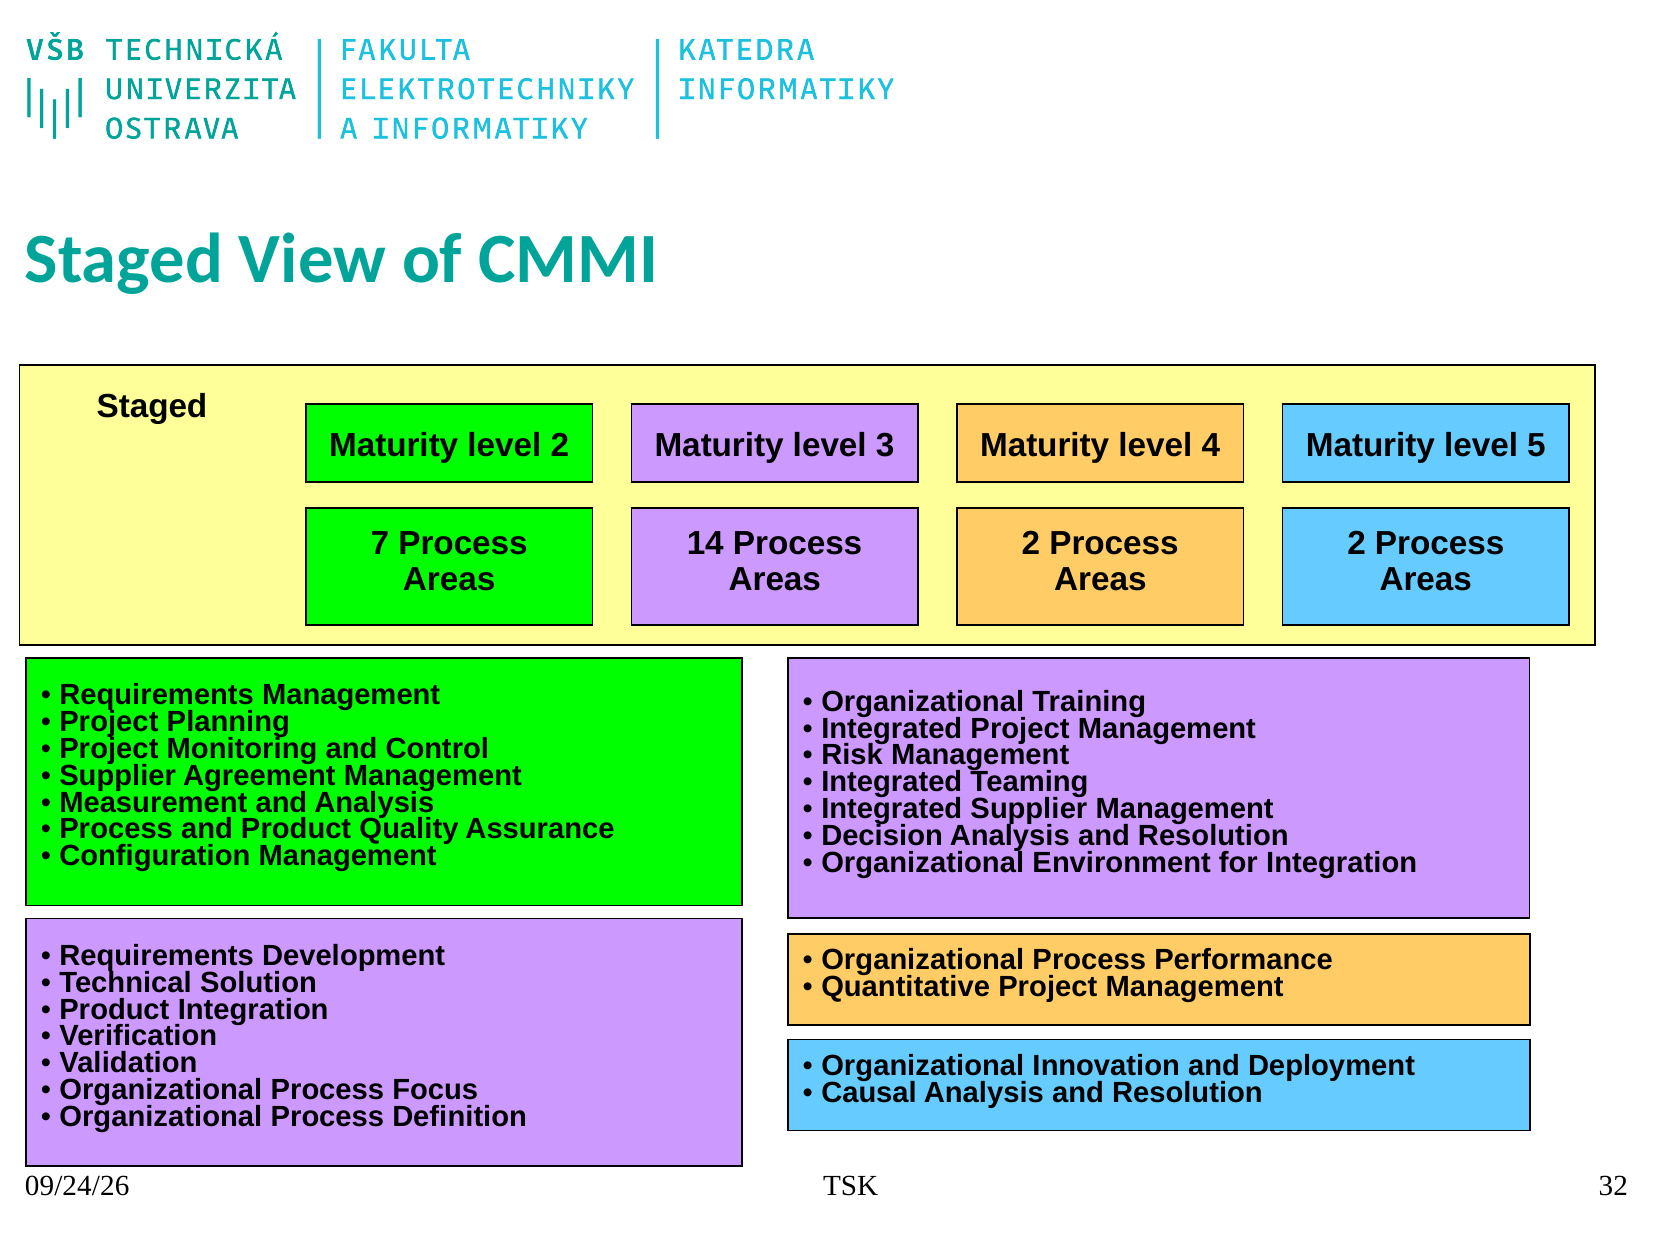

# Staged View of CMMI
Staged
Maturity level 2
Maturity level 3
Maturity level 4
Maturity level 5
7 Process
Areas
14 Process
Areas
2 Process
Areas
2 Process
Areas
• Requirements Management
• Project Planning
• Project Monitoring and Control
• Supplier Agreement Management
• Measurement and Analysis
• Process and Product Quality Assurance
• Configuration Management
• Organizational Training
• Integrated Project Management
• Risk Management
• Integrated Teaming
• Integrated Supplier Management
• Decision Analysis and Resolution
• Organizational Environment for Integration
• Requirements Development
• Technical Solution
• Product Integration
• Verification
• Validation
• Organizational Process Focus
• Organizational Process Definition
• Organizational Process Performance
• Quantitative Project Management
• Organizational Innovation and Deployment
• Causal Analysis and Resolution
TSK
32